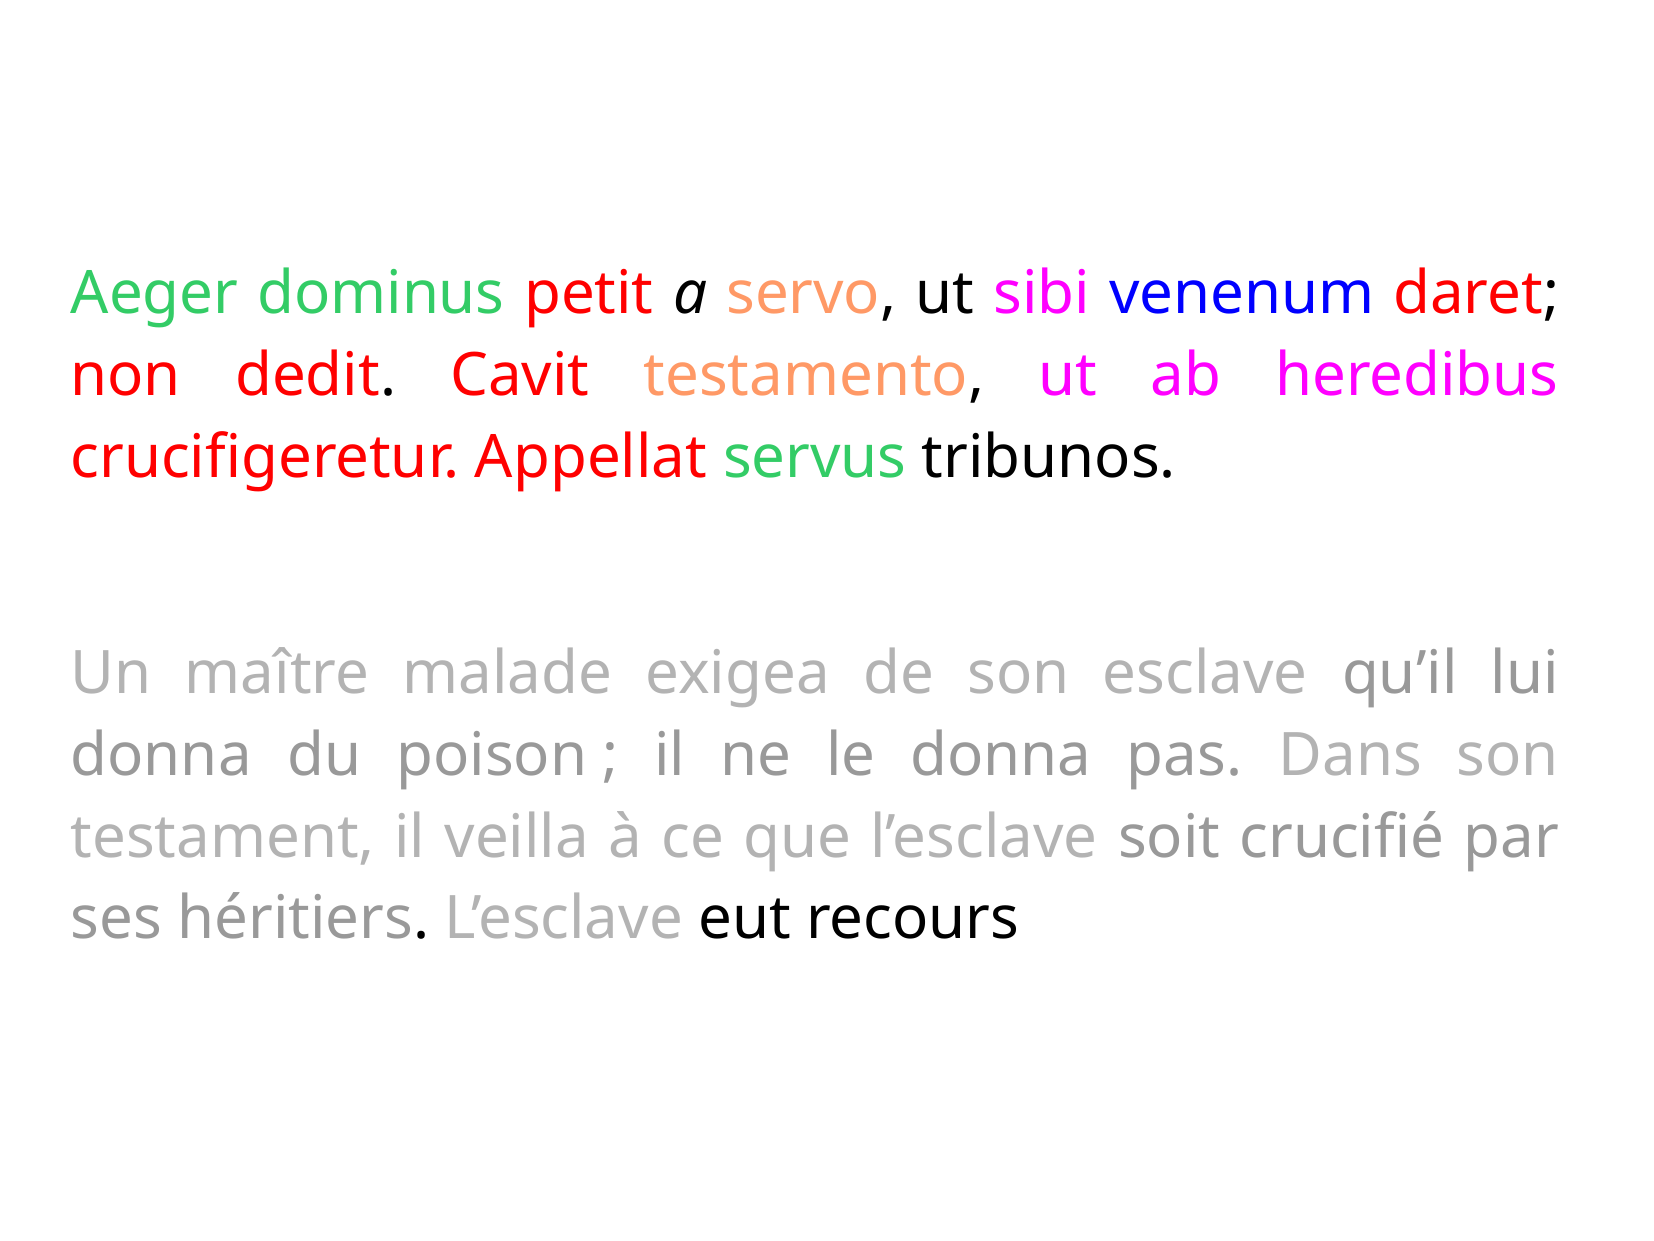

# Aeger dominus petit a servo, ut sibi venenum daret; non dedit. Cavit testamento, ut ab heredibus crucifigeretur. Appellat servus tribunos.
Un maître malade exigea de son esclave qu’il lui donna du poison ; il ne le donna pas. Dans son testament, il veilla à ce que l’esclave soit crucifié par ses héritiers. L’esclave eut recours